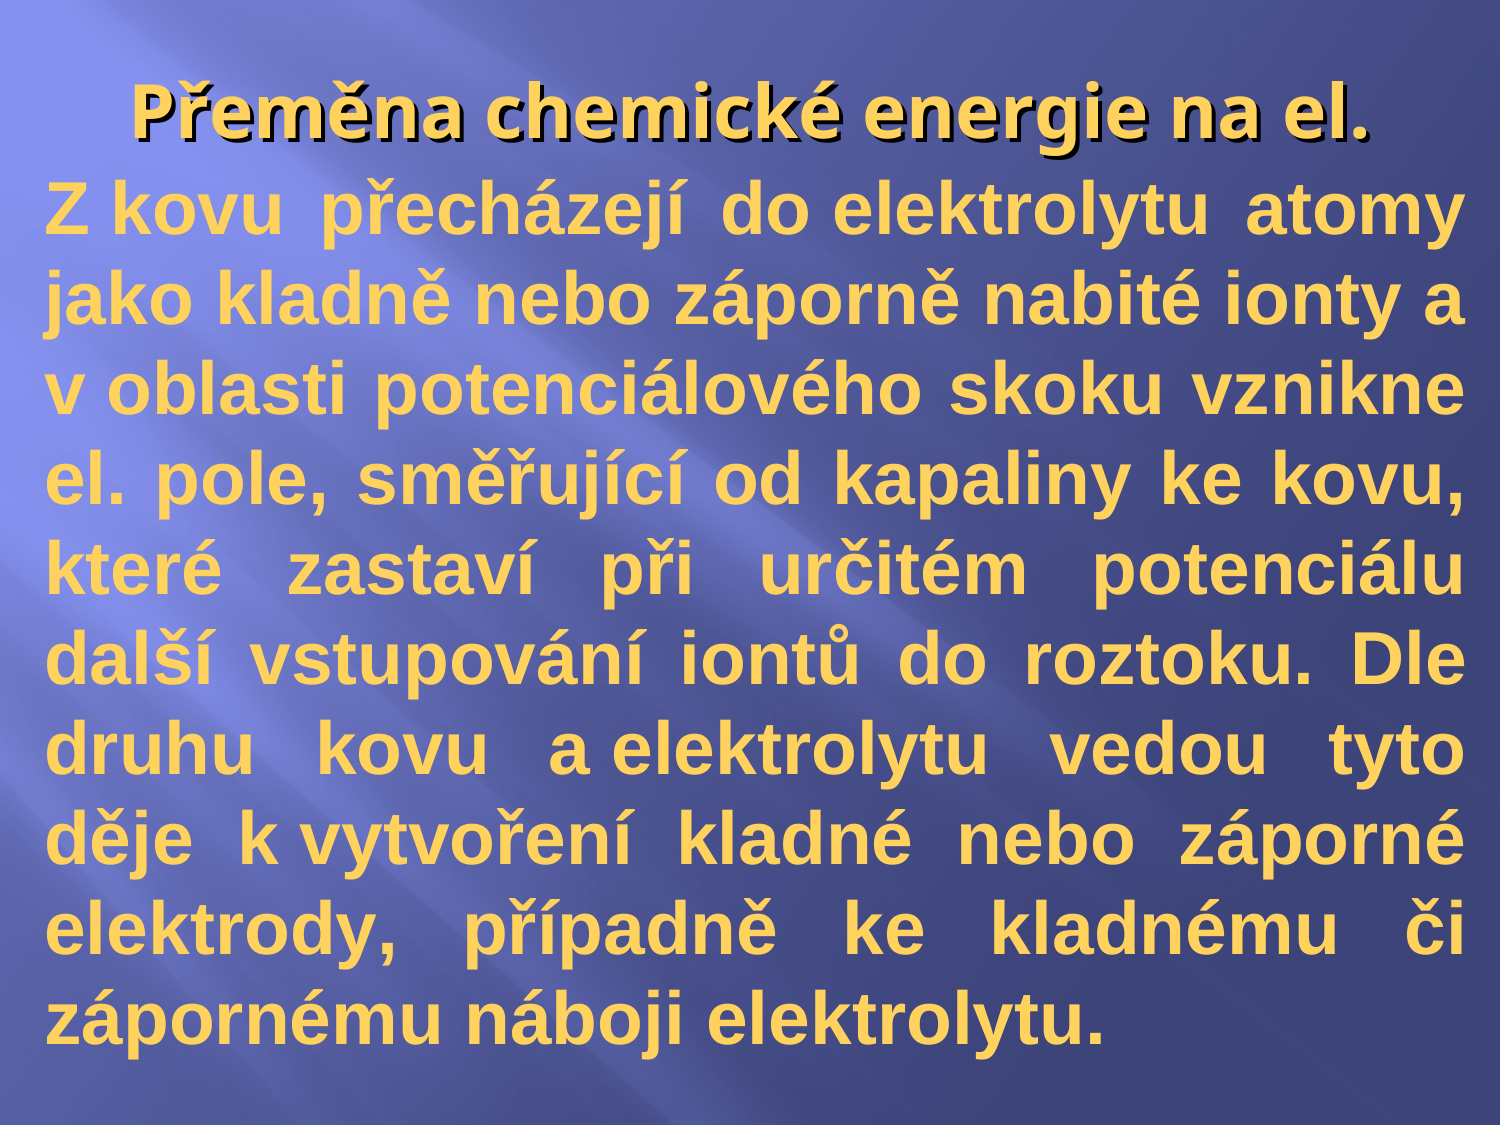

# Přeměna chemické energie na el.
Z kovu přecházejí do elektrolytu atomy jako kladně nebo záporně nabité ionty a v oblasti potenciálového skoku vznikne el. pole, směřující od kapaliny ke kovu, které zastaví při určitém potenciálu další vstupování iontů do roztoku. Dle druhu kovu a elektrolytu vedou tyto děje k vytvoření kladné nebo záporné elektrody, případně ke kladnému či zápornému náboji elektrolytu.